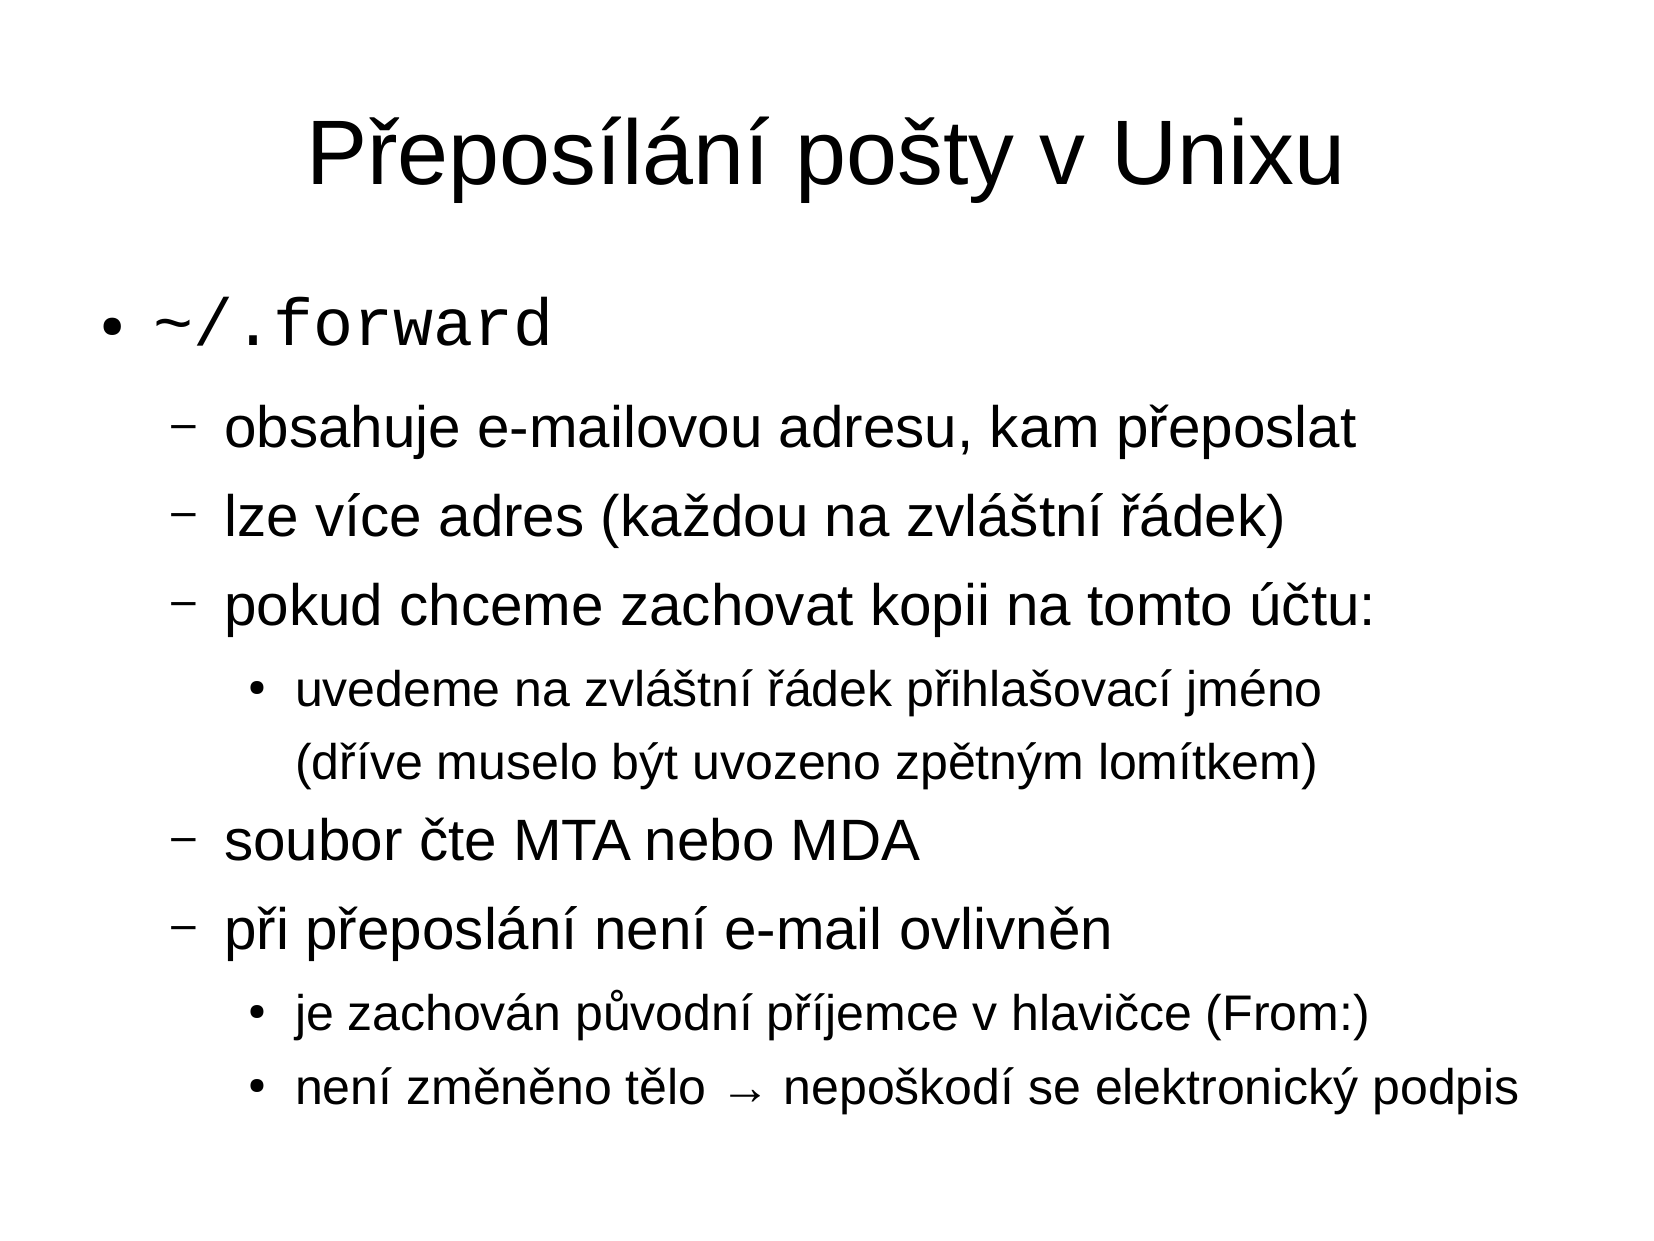

# Přeposílání pošty v Unixu
~/.forward
obsahuje e-mailovou adresu, kam přeposlat
lze více adres (každou na zvláštní řádek)
pokud chceme zachovat kopii na tomto účtu:
uvedeme na zvláštní řádek přihlašovací jméno
(dříve muselo být uvozeno zpětným lomítkem)
soubor čte MTA nebo MDA
při přeposlání není e-mail ovlivněn
je zachován původní příjemce v hlavičce (From:)
není změněno tělo → nepoškodí se elektronický podpis